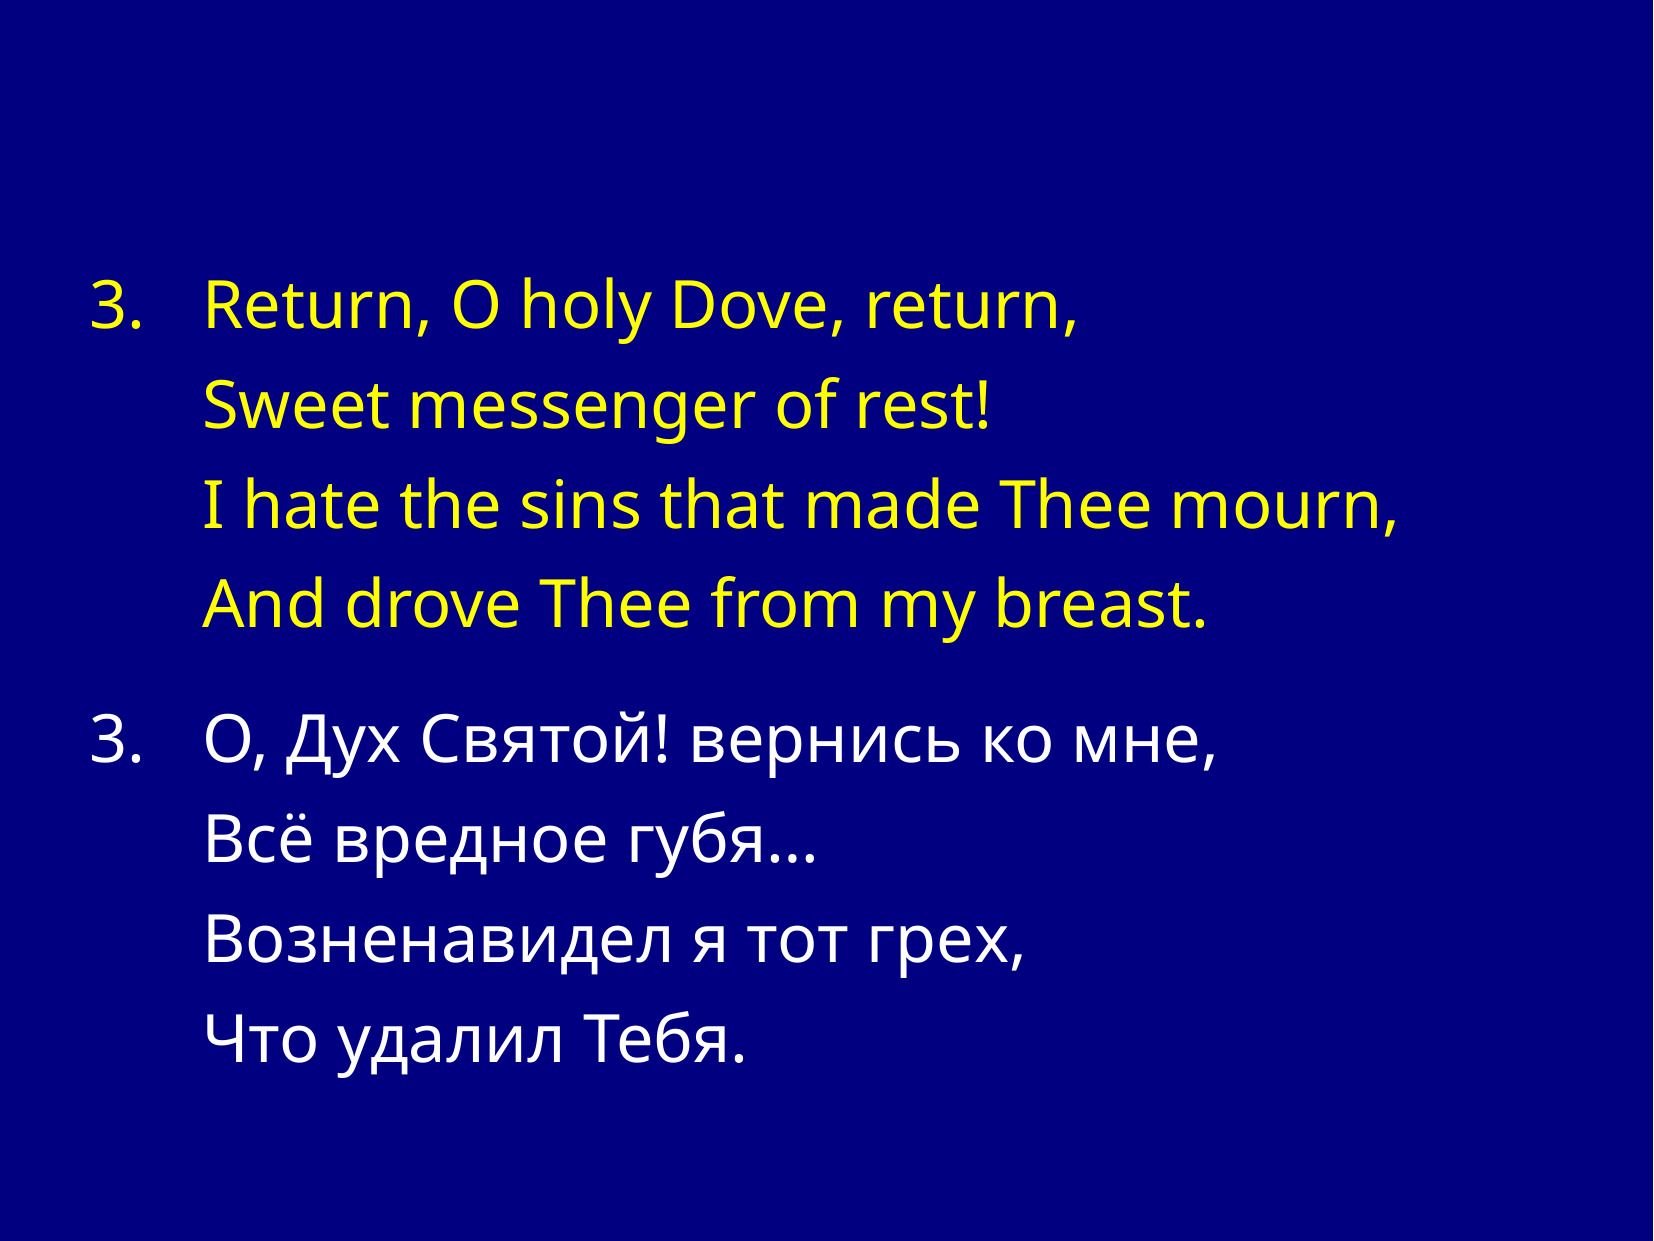

3.	Return, O holy Dove, return,
	Sweet messenger of rest!
	I hate the sins that made Thee mourn,
	And drove Thee from my breast.
3.	О, Дух Святой! вернись ко мне,
	Всё вредное губя…
	Возненавидел я тот грех,
	Что удалил Тебя.